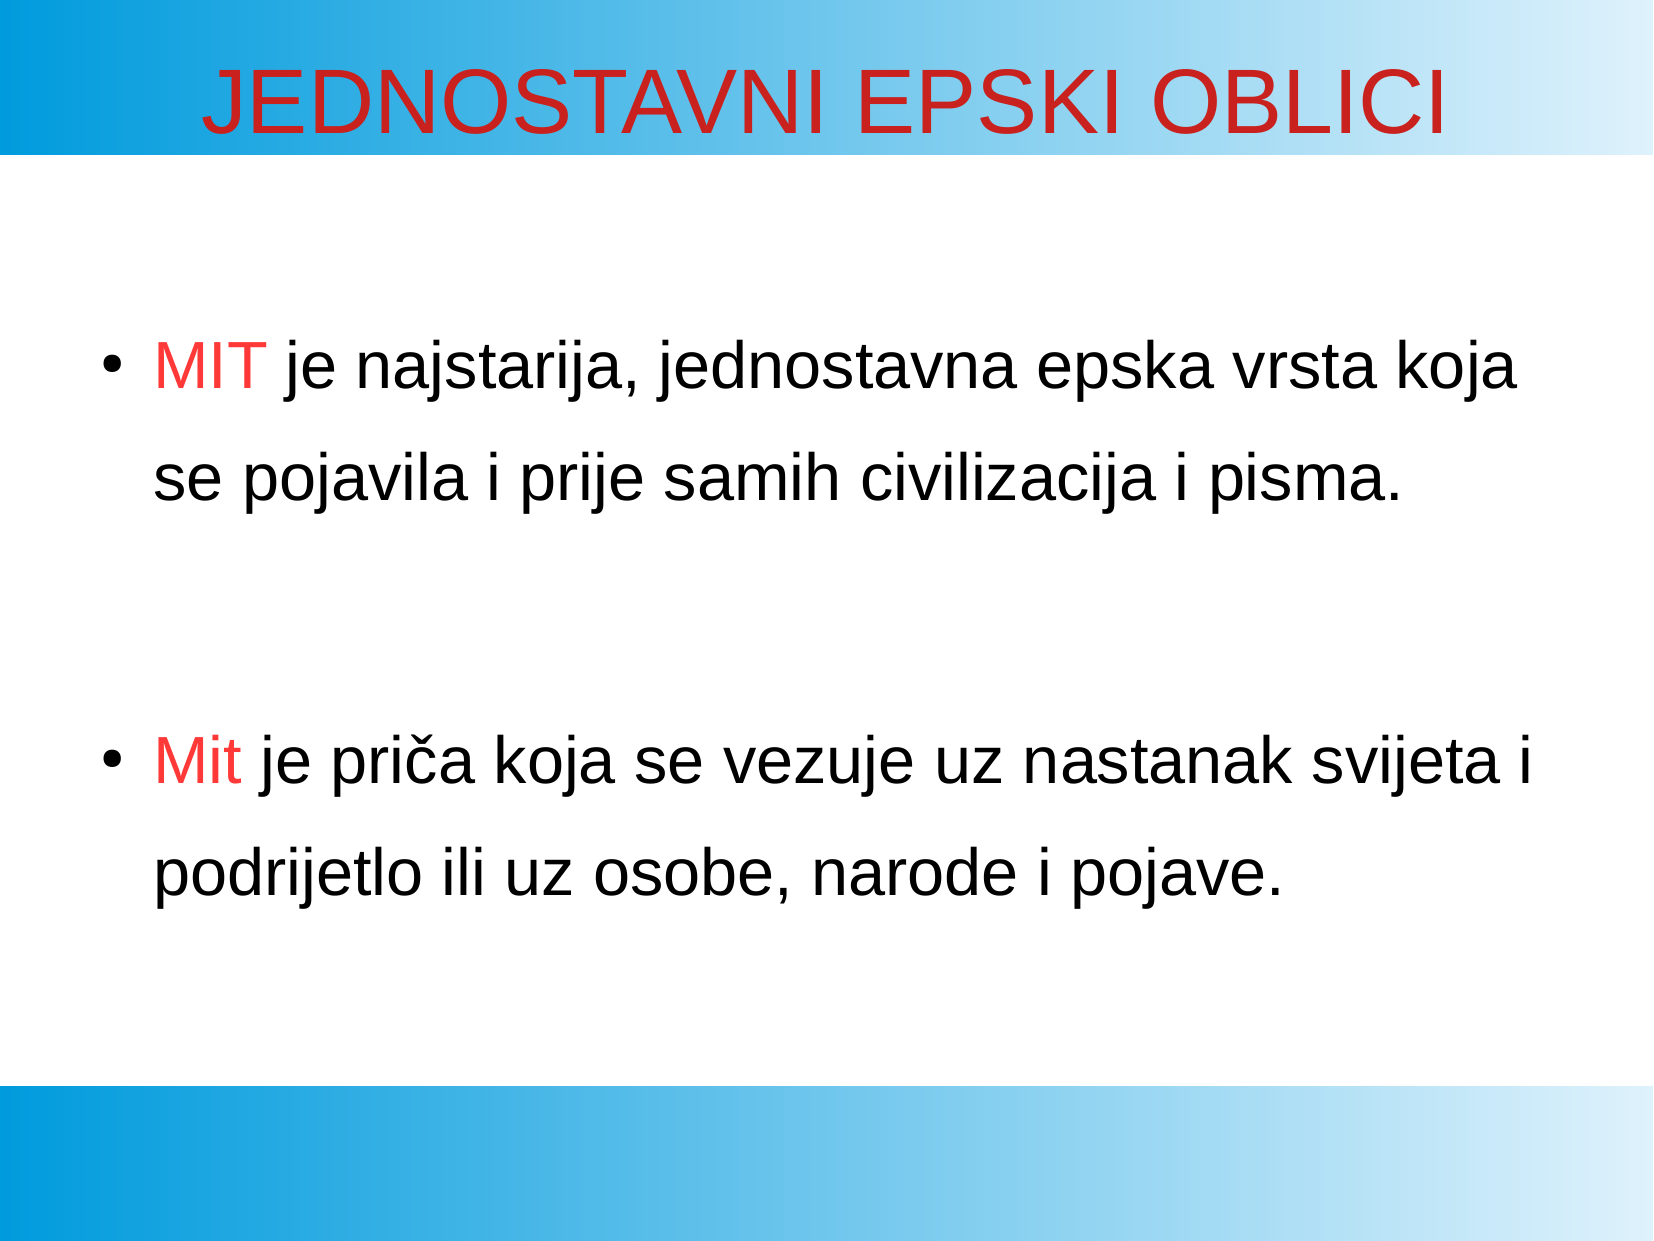

# JEDNOSTAVNI EPSKI OBLICI
MIT je najstarija, jednostavna epska vrsta koja se pojavila i prije samih civilizacija i pisma.
Mit je priča koja se vezuje uz nastanak svijeta i podrijetlo ili uz osobe, narode i pojave.